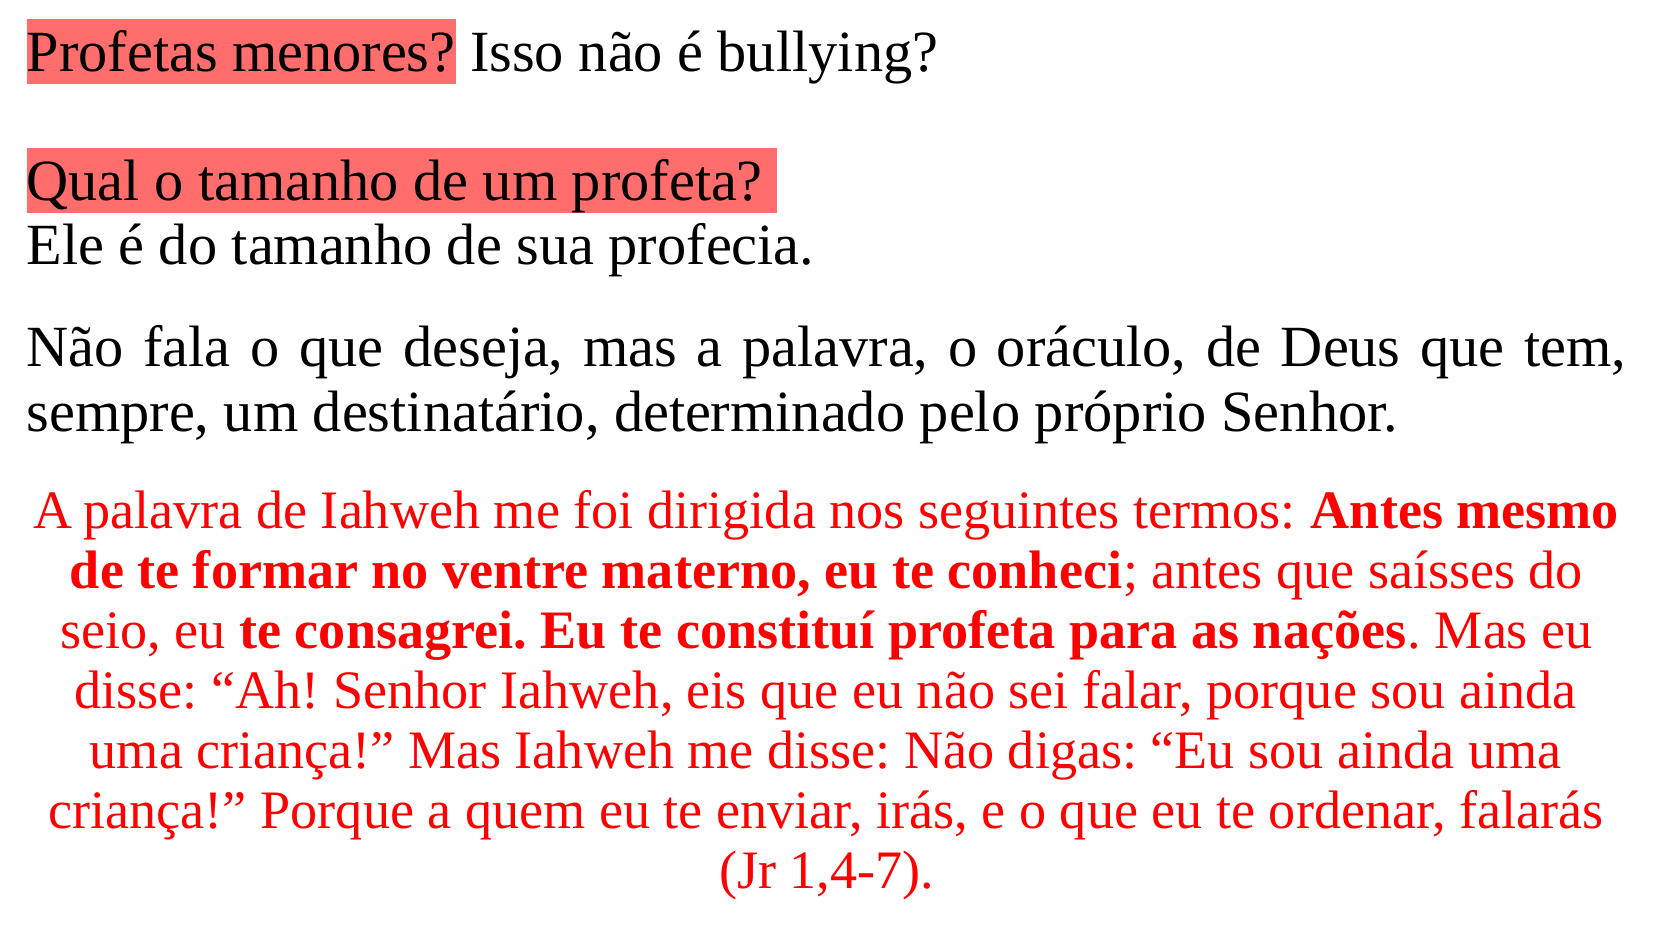

Profetas menores? Isso não é bullying?
Qual o tamanho de um profeta?
Ele é do tamanho de sua profecia.
Não fala o que deseja, mas a palavra, o oráculo, de Deus que tem, sempre, um destinatário, determinado pelo próprio Senhor.
A palavra de Iahweh me foi dirigida nos seguintes termos: Antes mesmo de te formar no ventre materno, eu te conheci; antes que saísses do seio, eu te consagrei. Eu te constituí profeta para as nações. Mas eu disse: “Ah! Senhor Iahweh, eis que eu não sei falar, porque sou ainda uma criança!” Mas Iahweh me disse: Não digas: “Eu sou ainda uma criança!” Porque a quem eu te enviar, irás, e o que eu te ordenar, falarás (Jr 1,4-7).